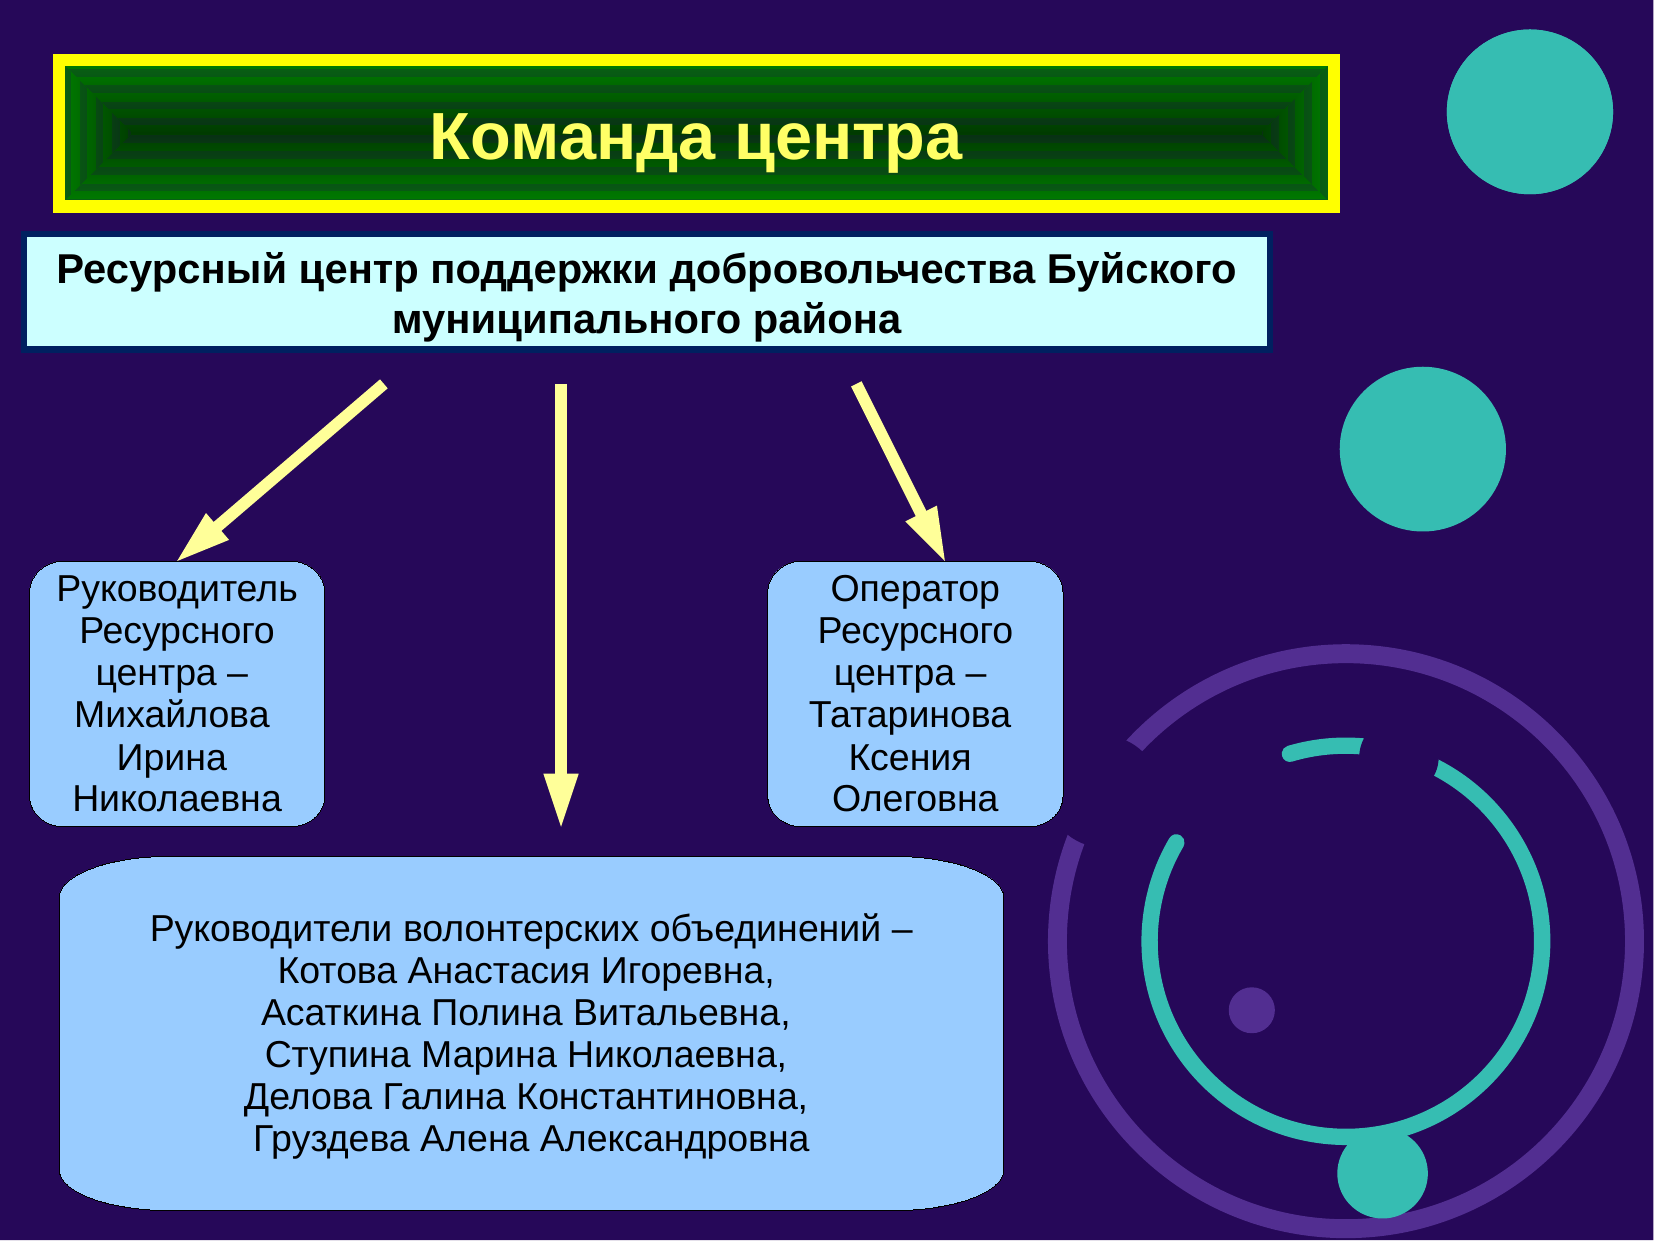

Команда центра
Ресурсный центр поддержки добровольчества Буйского муниципального района
 Руководитель
Ресурсного
центра –
Михайлова
Ирина
Николаевна
 Оператор
Ресурсного
центра –
Татаринова
Ксения
Олеговна
 Руководители волонтерских объединений –
Котова Анастасия Игоревна,
Асаткина Полина Витальевна,
Ступина Марина Николаевна,
Делова Галина Константиновна,
Груздева Алена Александровна